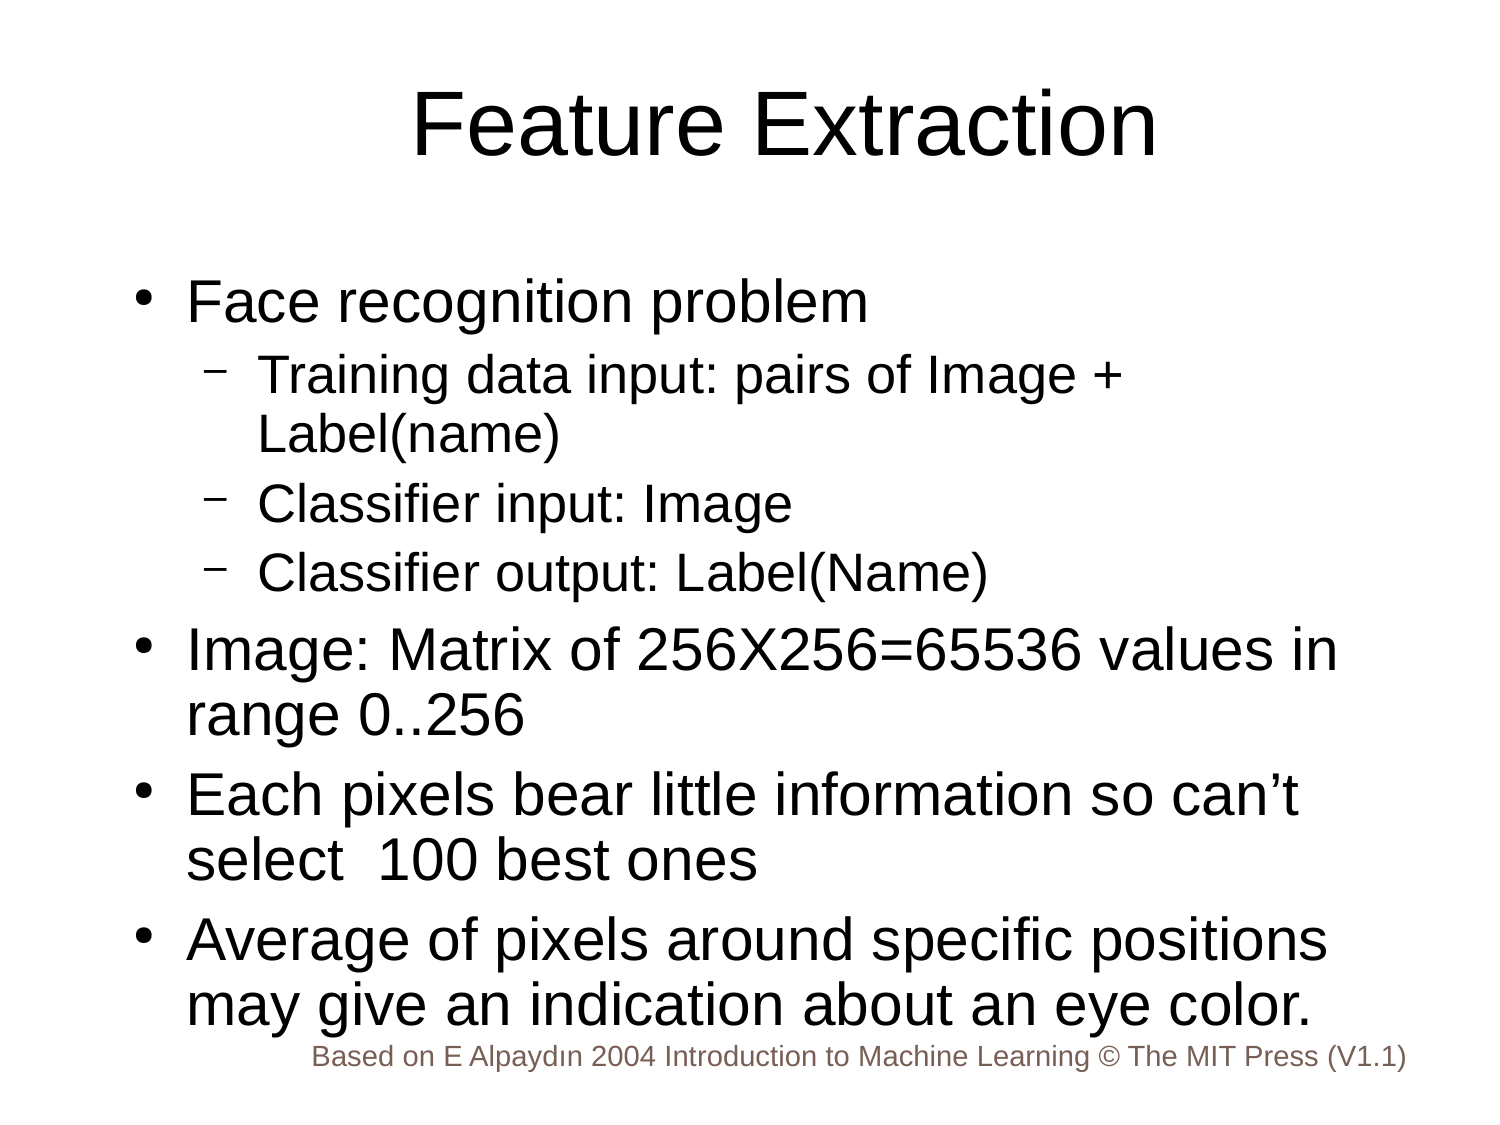

# Feature Extraction
Face recognition problem
Training data input: pairs of Image + Label(name)
Classifier input: Image
Classifier output: Label(Name)
Image: Matrix of 256X256=65536 values in range 0..256
Each pixels bear little information so can’t select 100 best ones
Average of pixels around specific positions may give an indication about an eye color.
Based on E Alpaydın 2004 Introduction to Machine Learning © The MIT Press (V1.1)